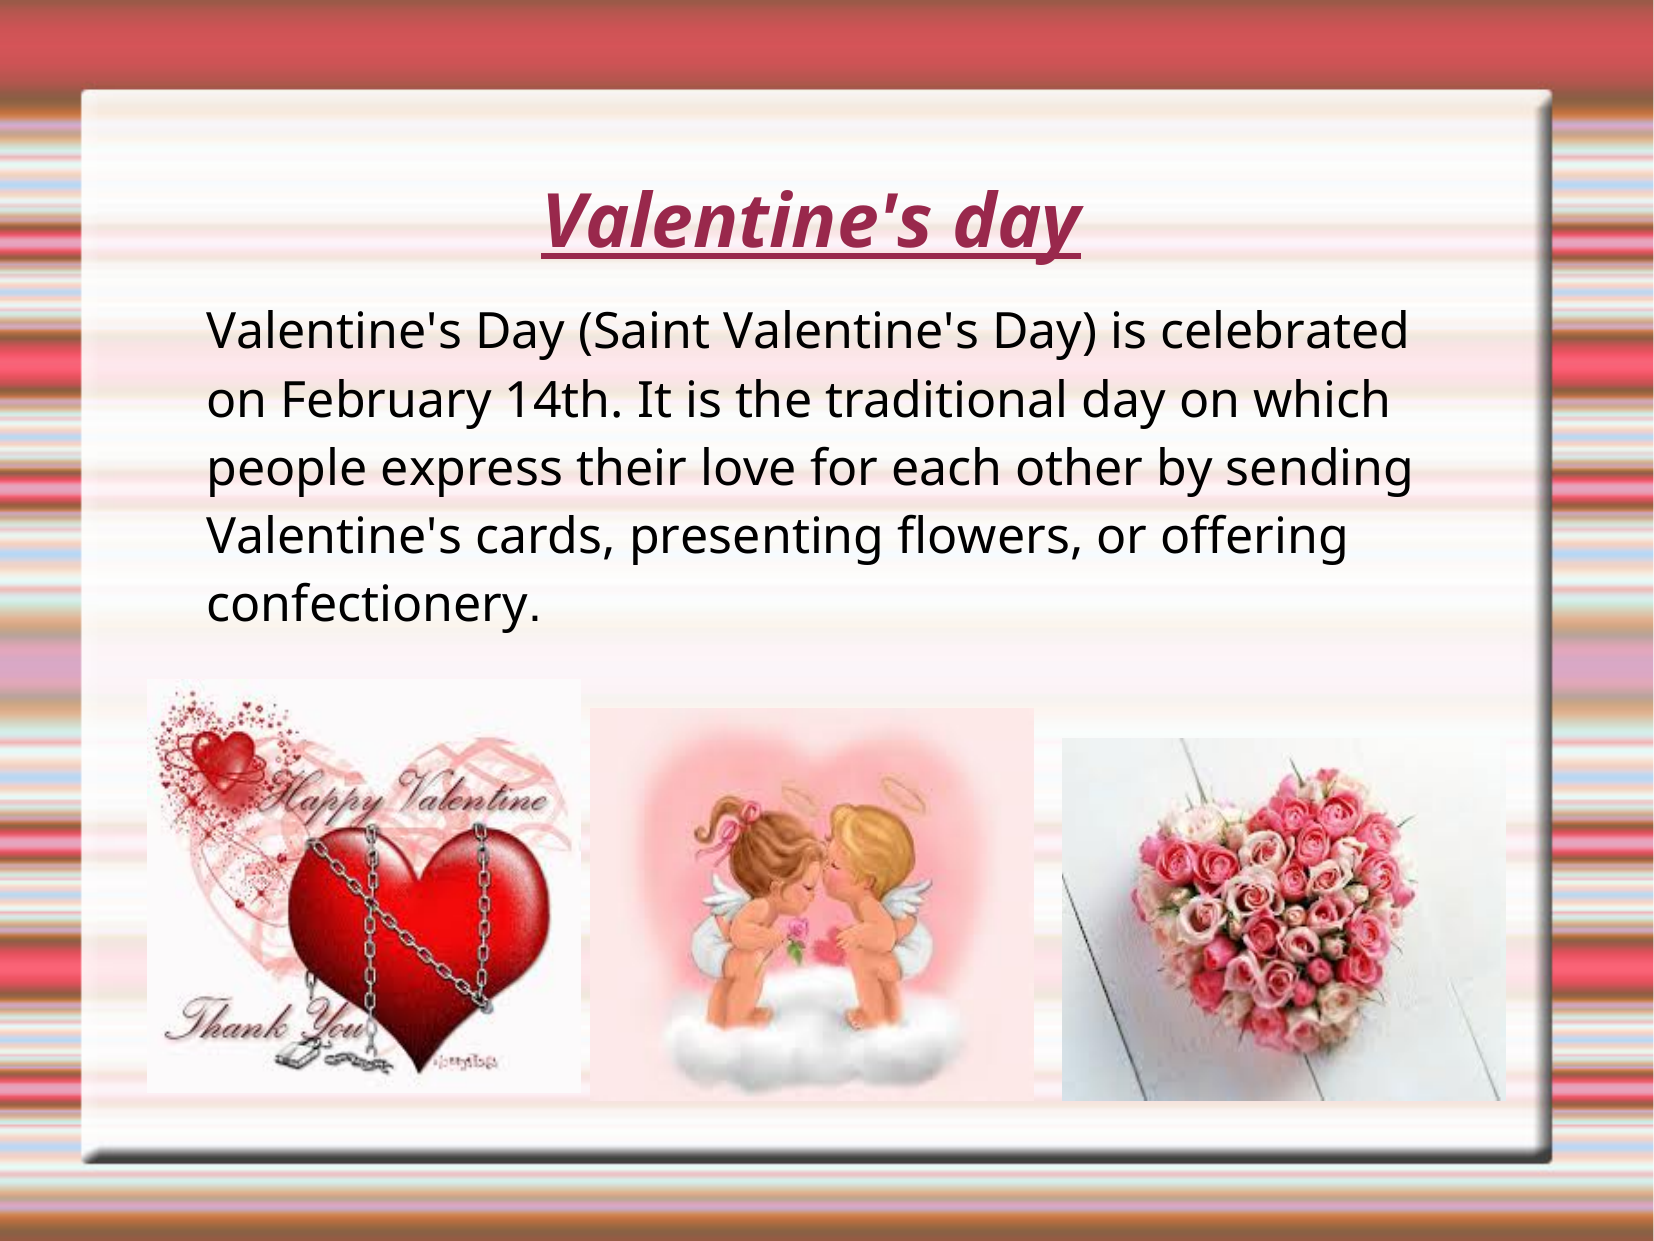

# Valentine's day
Valentine's Day (Saint Valentine's Day) is celebrated on February 14th. It is the traditional day on which people express their love for each other by sending Valentine's cards, presenting flowers, or offering confectionery.